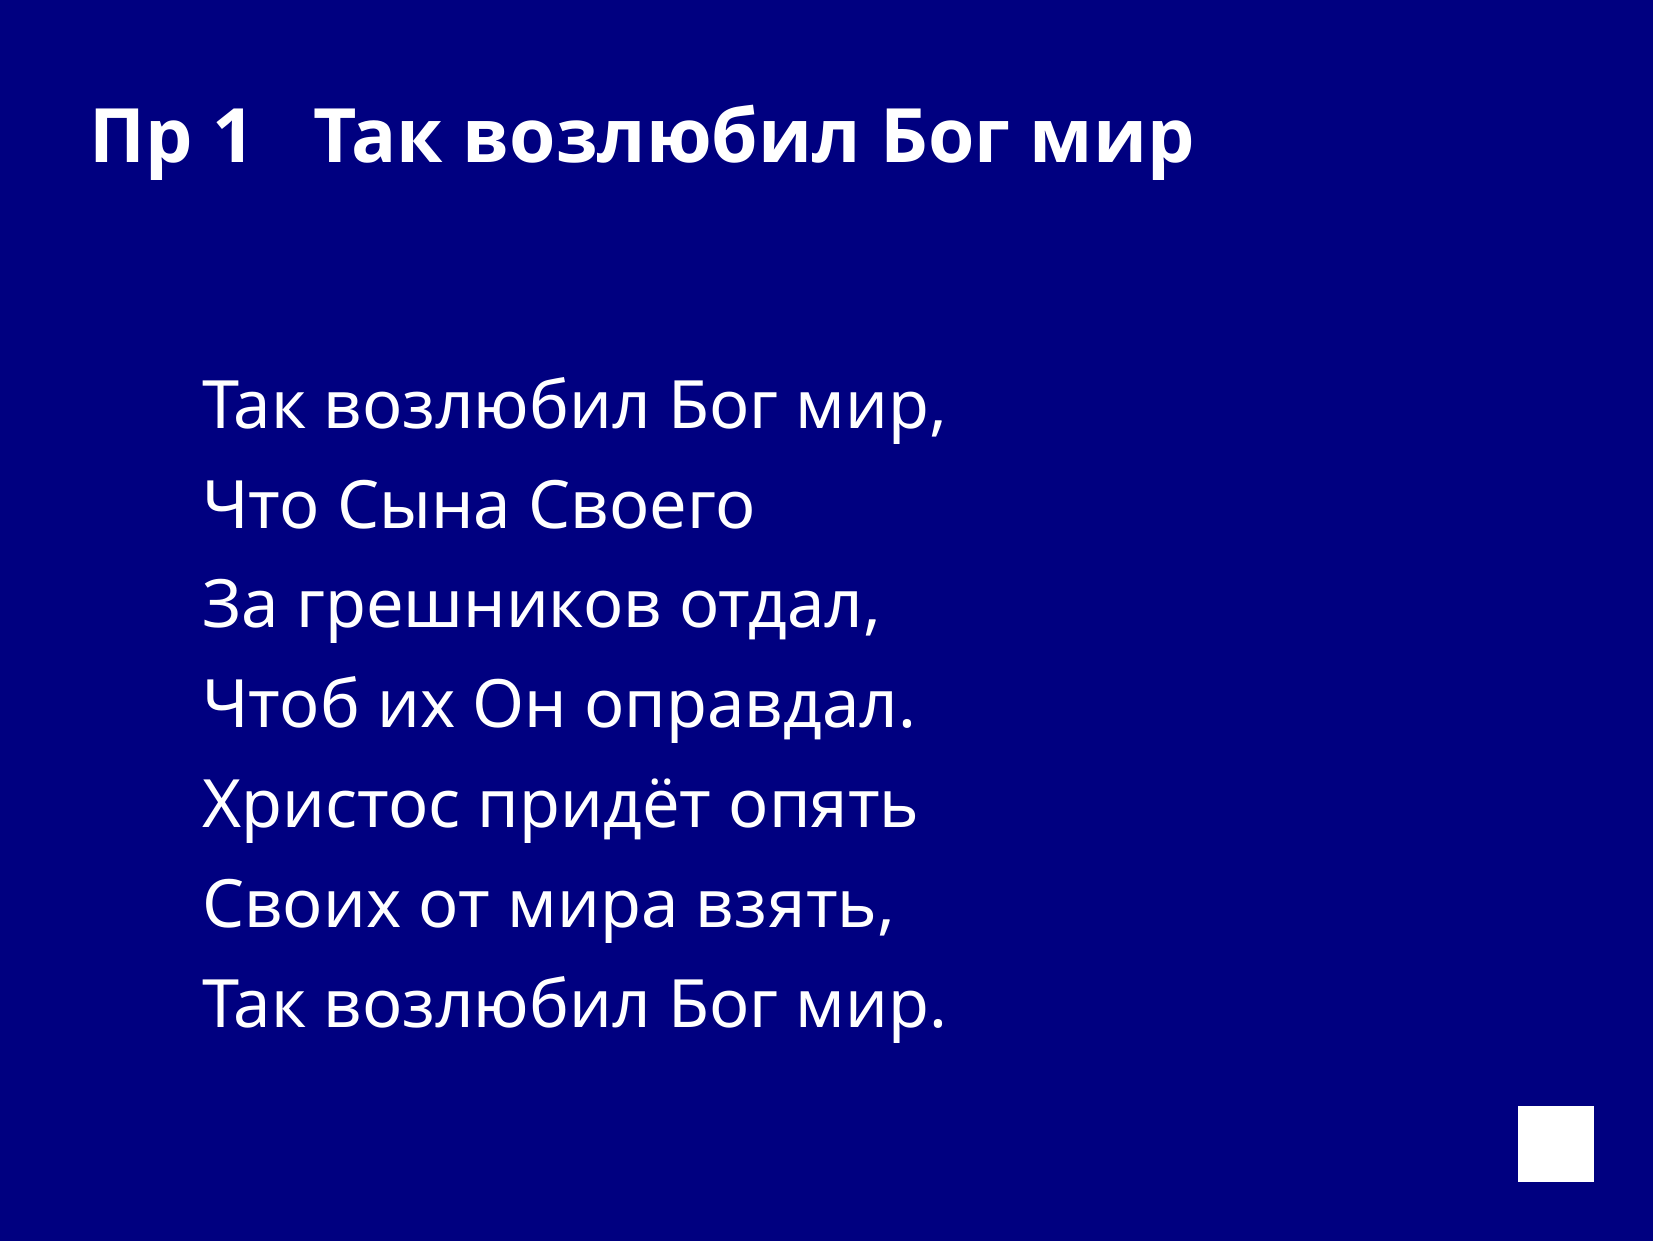

Пр 1 Так возлюбил Бог мир
	Так возлюбил Бог мир,
	Что Сына Своего
	За грешников отдал,
	Чтоб их Он оправдал.
	Христос придёт опять
	Своих от мира взять,
	Так возлюбил Бог мир.